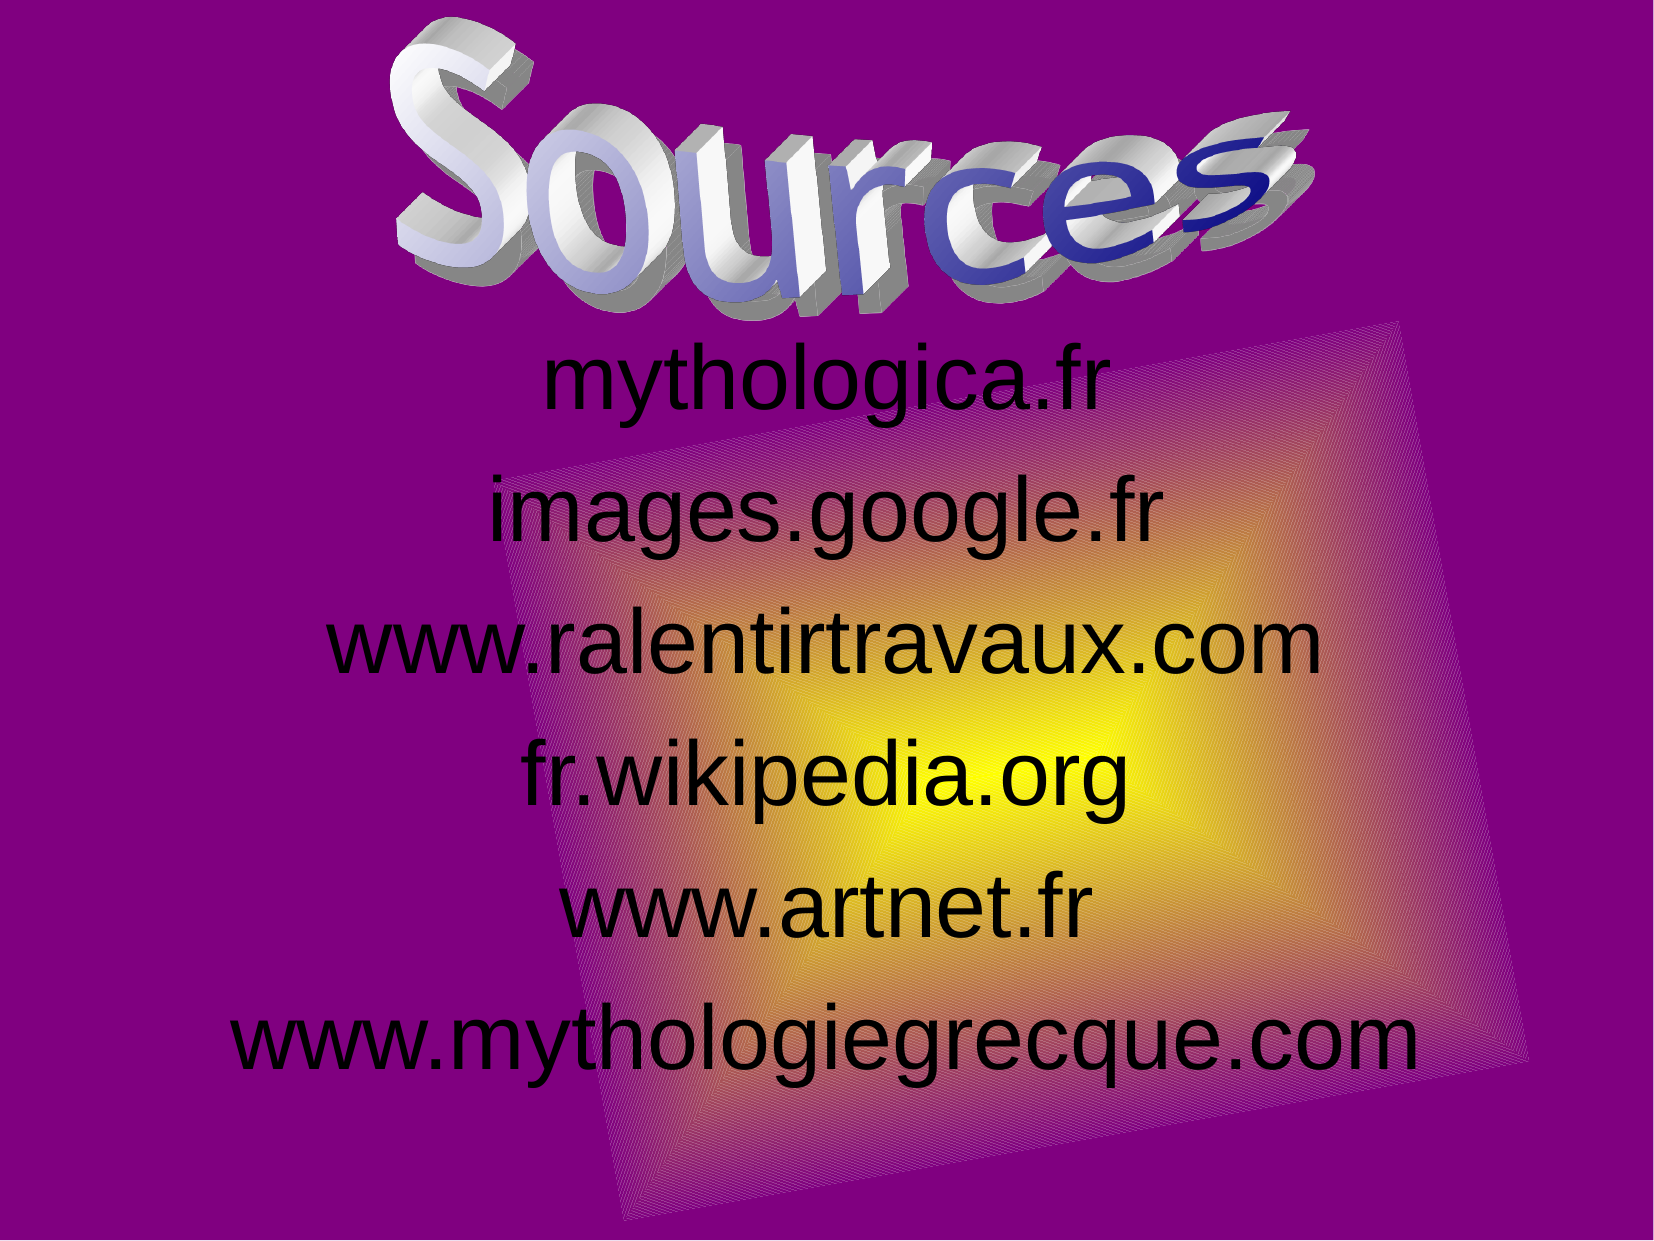

Sources
# mythologica.fr
images.google.fr
www.ralentirtravaux.com
fr.wikipedia.org
www.artnet.fr
www.mythologiegrecque.com